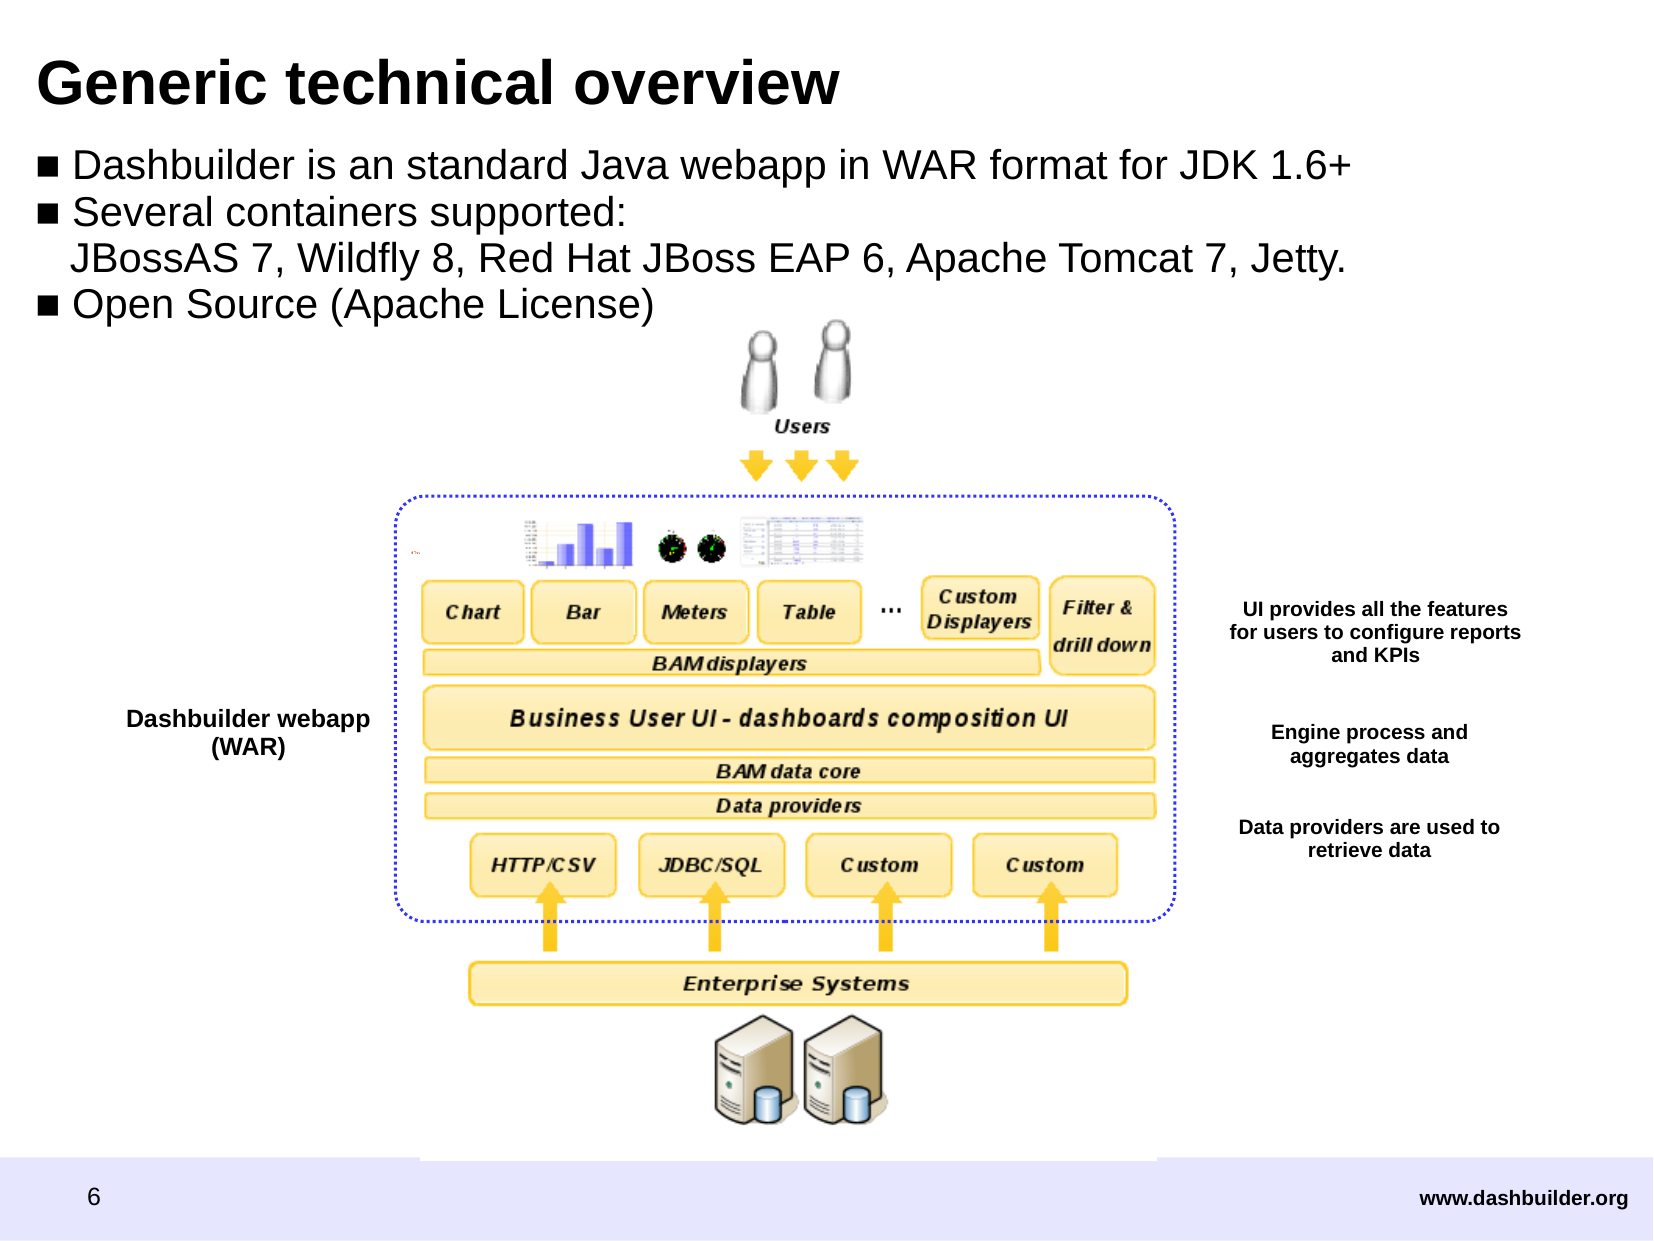

#
Generic technical overview
■ Dashbuilder is an standard Java webapp in WAR format for JDK 1.6+
■ Several containers supported:
 JBossAS 7, Wildfly 8, Red Hat JBoss EAP 6, Apache Tomcat 7, Jetty.
■ Open Source (Apache License)
UI provides all the features for users to configure reports and KPIs
Dashbuilder webapp (WAR)
Engine process and aggregates data
Data providers are used to retrieve data